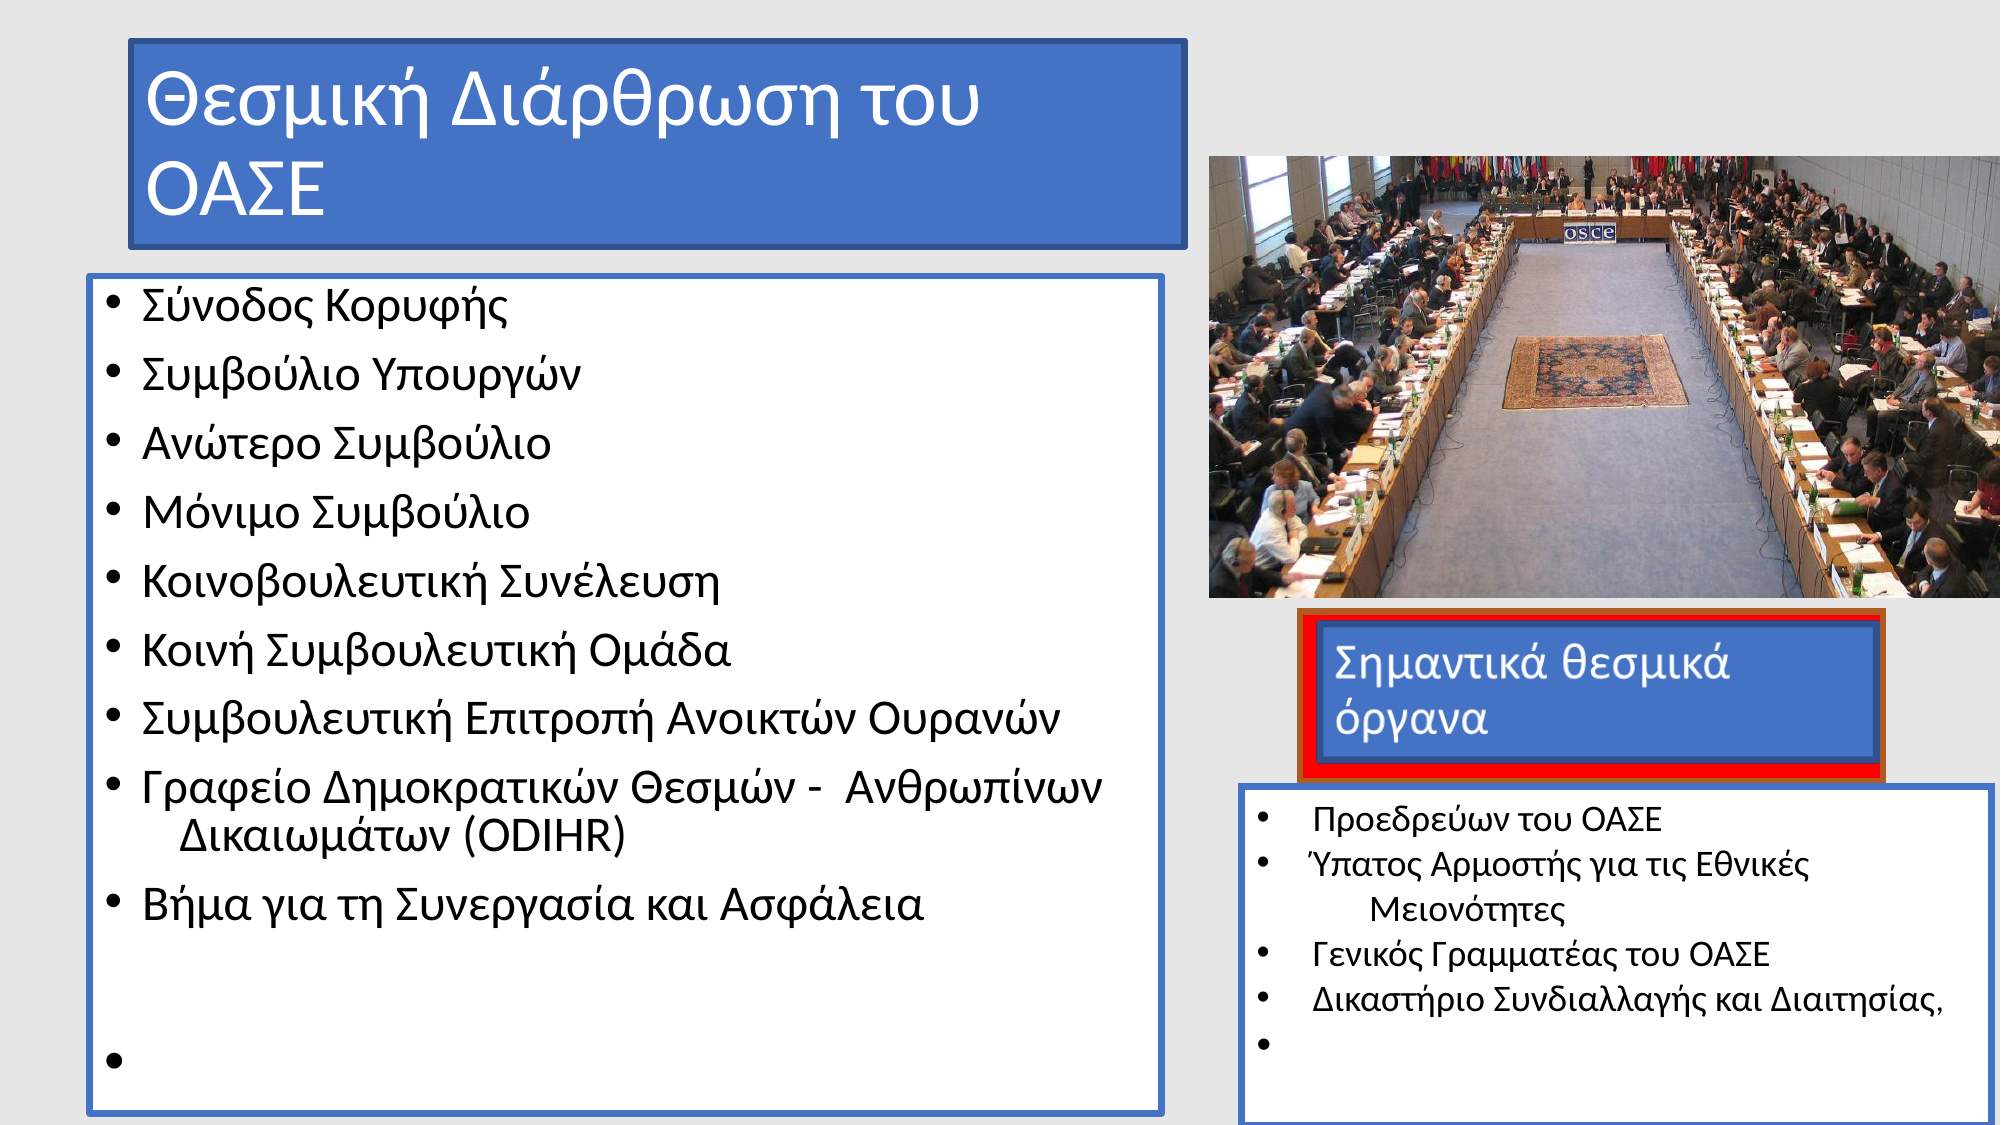

# Θεσμική Διάρθρωση του ΟΑΣΕ
Σύνοδος Κορυφής
Συμβούλιο Υπουργών
Ανώτερο Συμβούλιο
Μόνιμο Συμβούλιο
Κοινοβουλευτική Συνέλευση
Κοινή Συμβουλευτική Ομάδα
Συμβουλευτική Επιτροπή Ανοικτών Ουρανών
Γραφείο Δημοκρατικών Θεσμών - Ανθρωπίνων Δικαιωμάτων (ODIHR)
Βήμα για τη Συνεργασία και Ασφάλεια
Προεδρεύων του ΟΑΣΕ
Ύπατος Αρμοστής για τις Εθνικές Μειονότητες
Γενικός Γραμματέας του ΟΑΣΕ
Δικαστήριο Συνδιαλλαγής και Διαιτησίας,